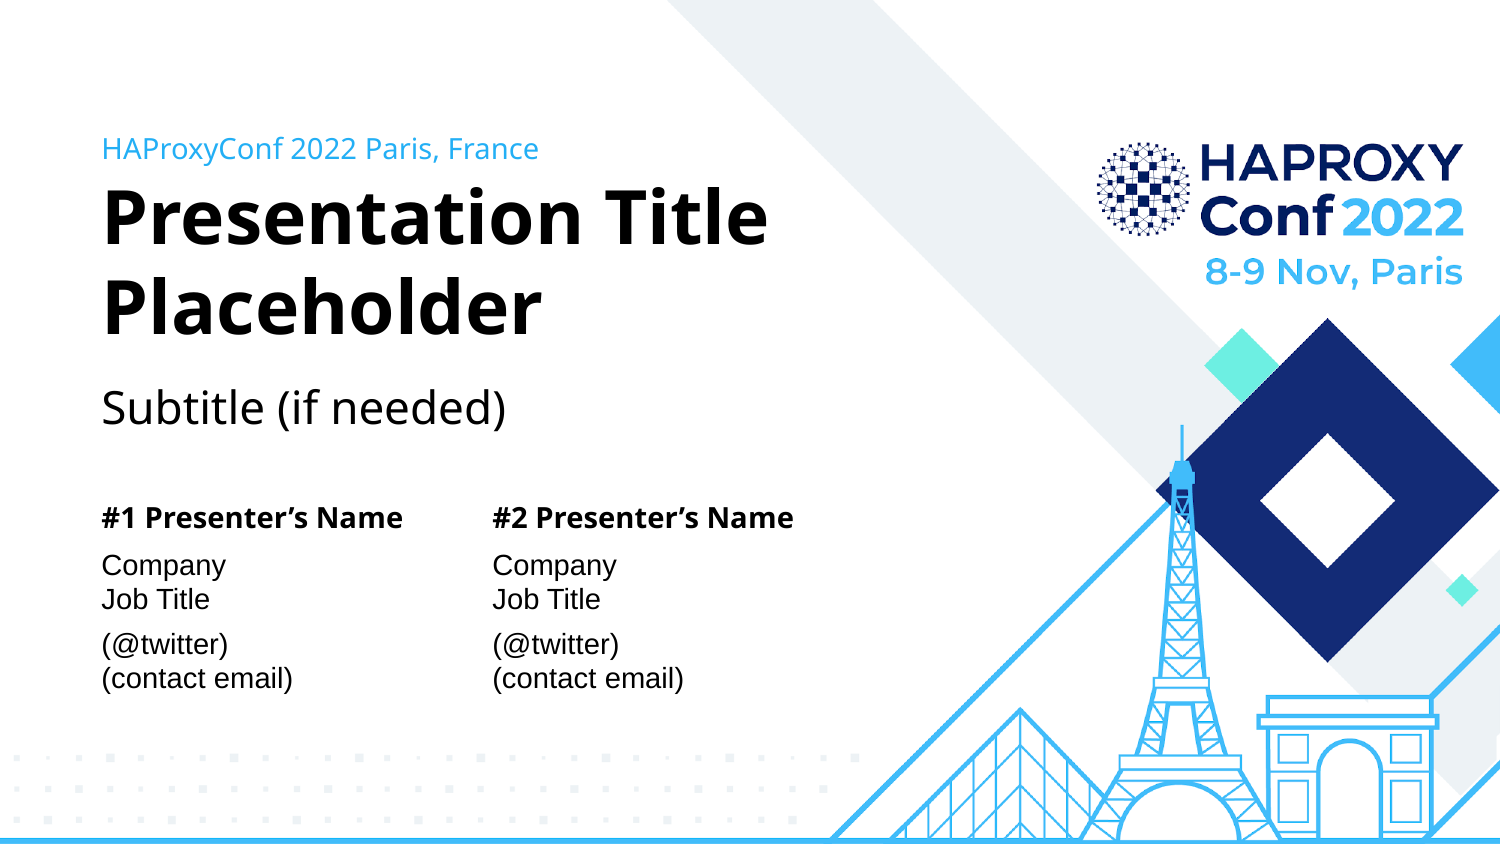

HAProxyConf 2022 Paris, France
# Presentation Title Placeholder
Subtitle (if needed)
#1 Presenter’s Name
#2 Presenter’s Name
Company
Job Title
Company
Job Title
(@twitter)
(contact email)
(@twitter)
(contact email)